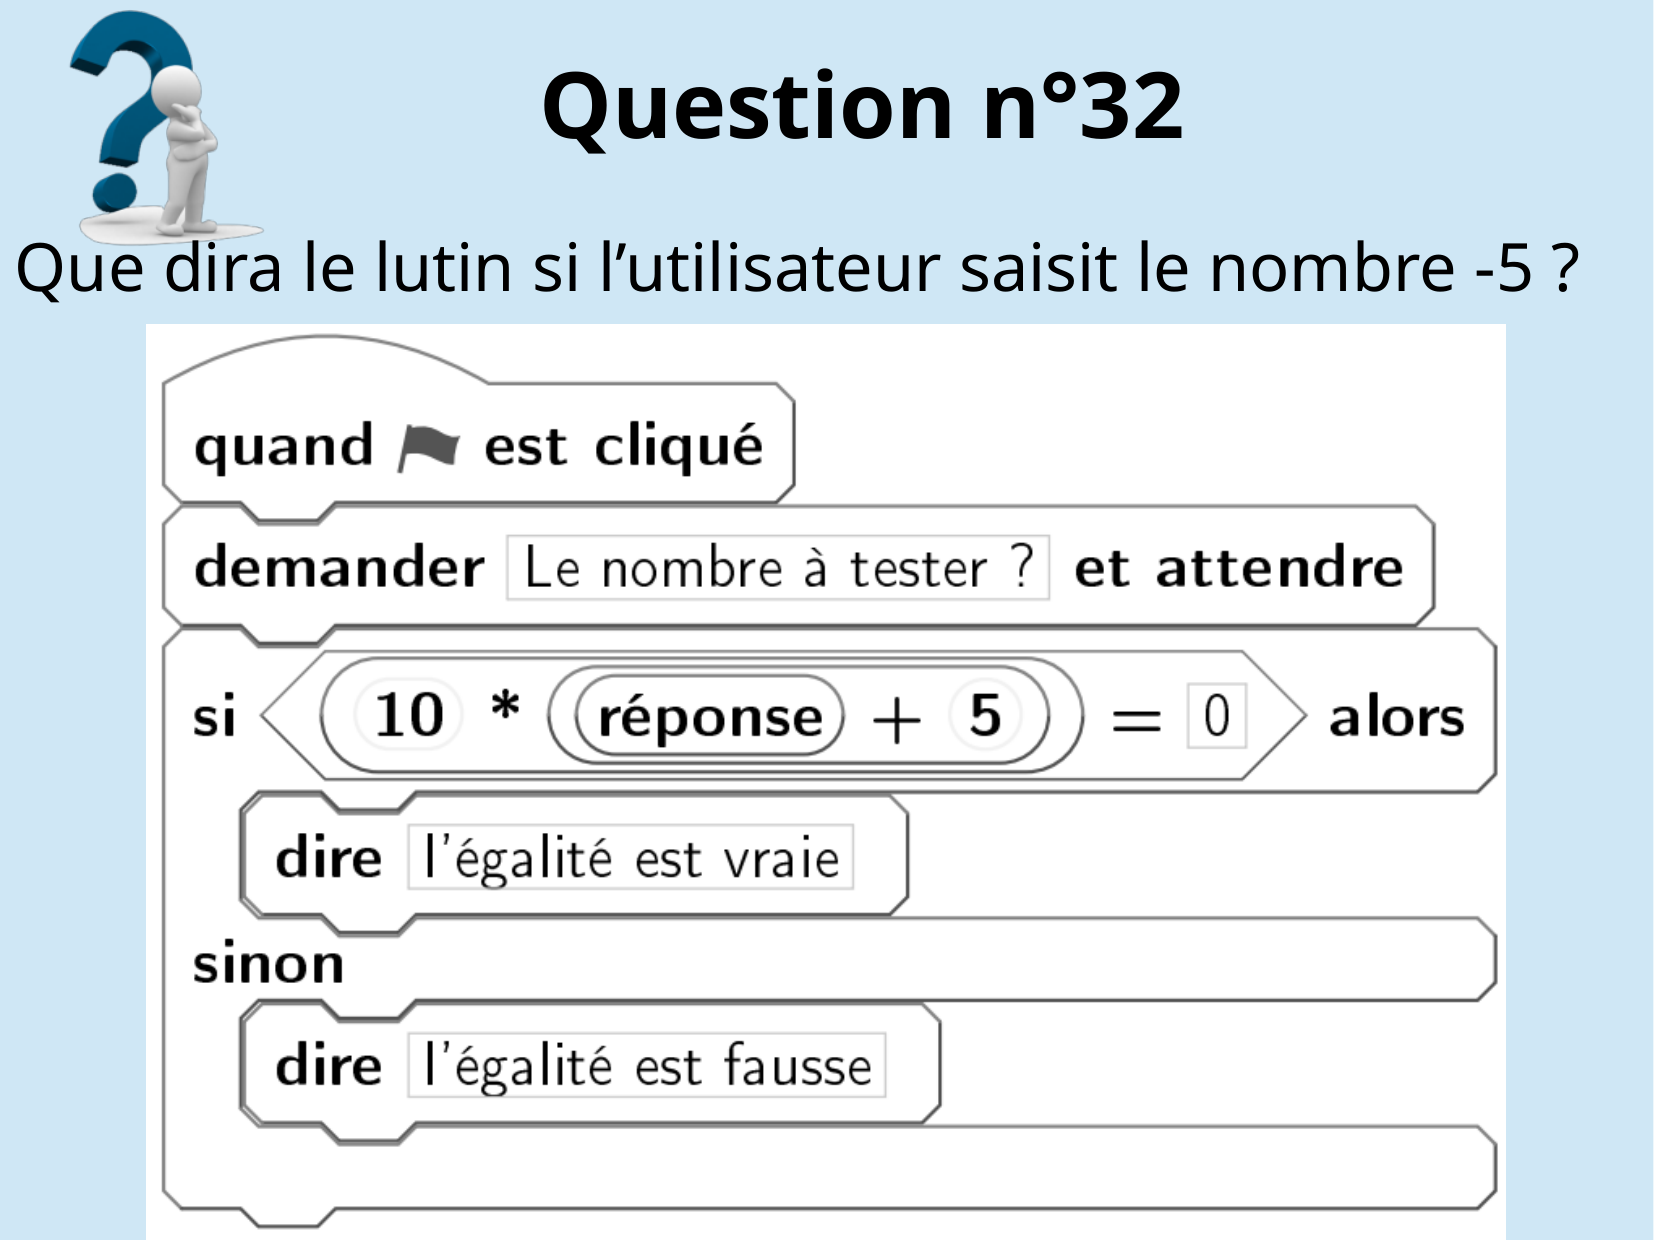

# Question n°32
Que dira le lutin si l’utilisateur saisit le nombre -5 ?